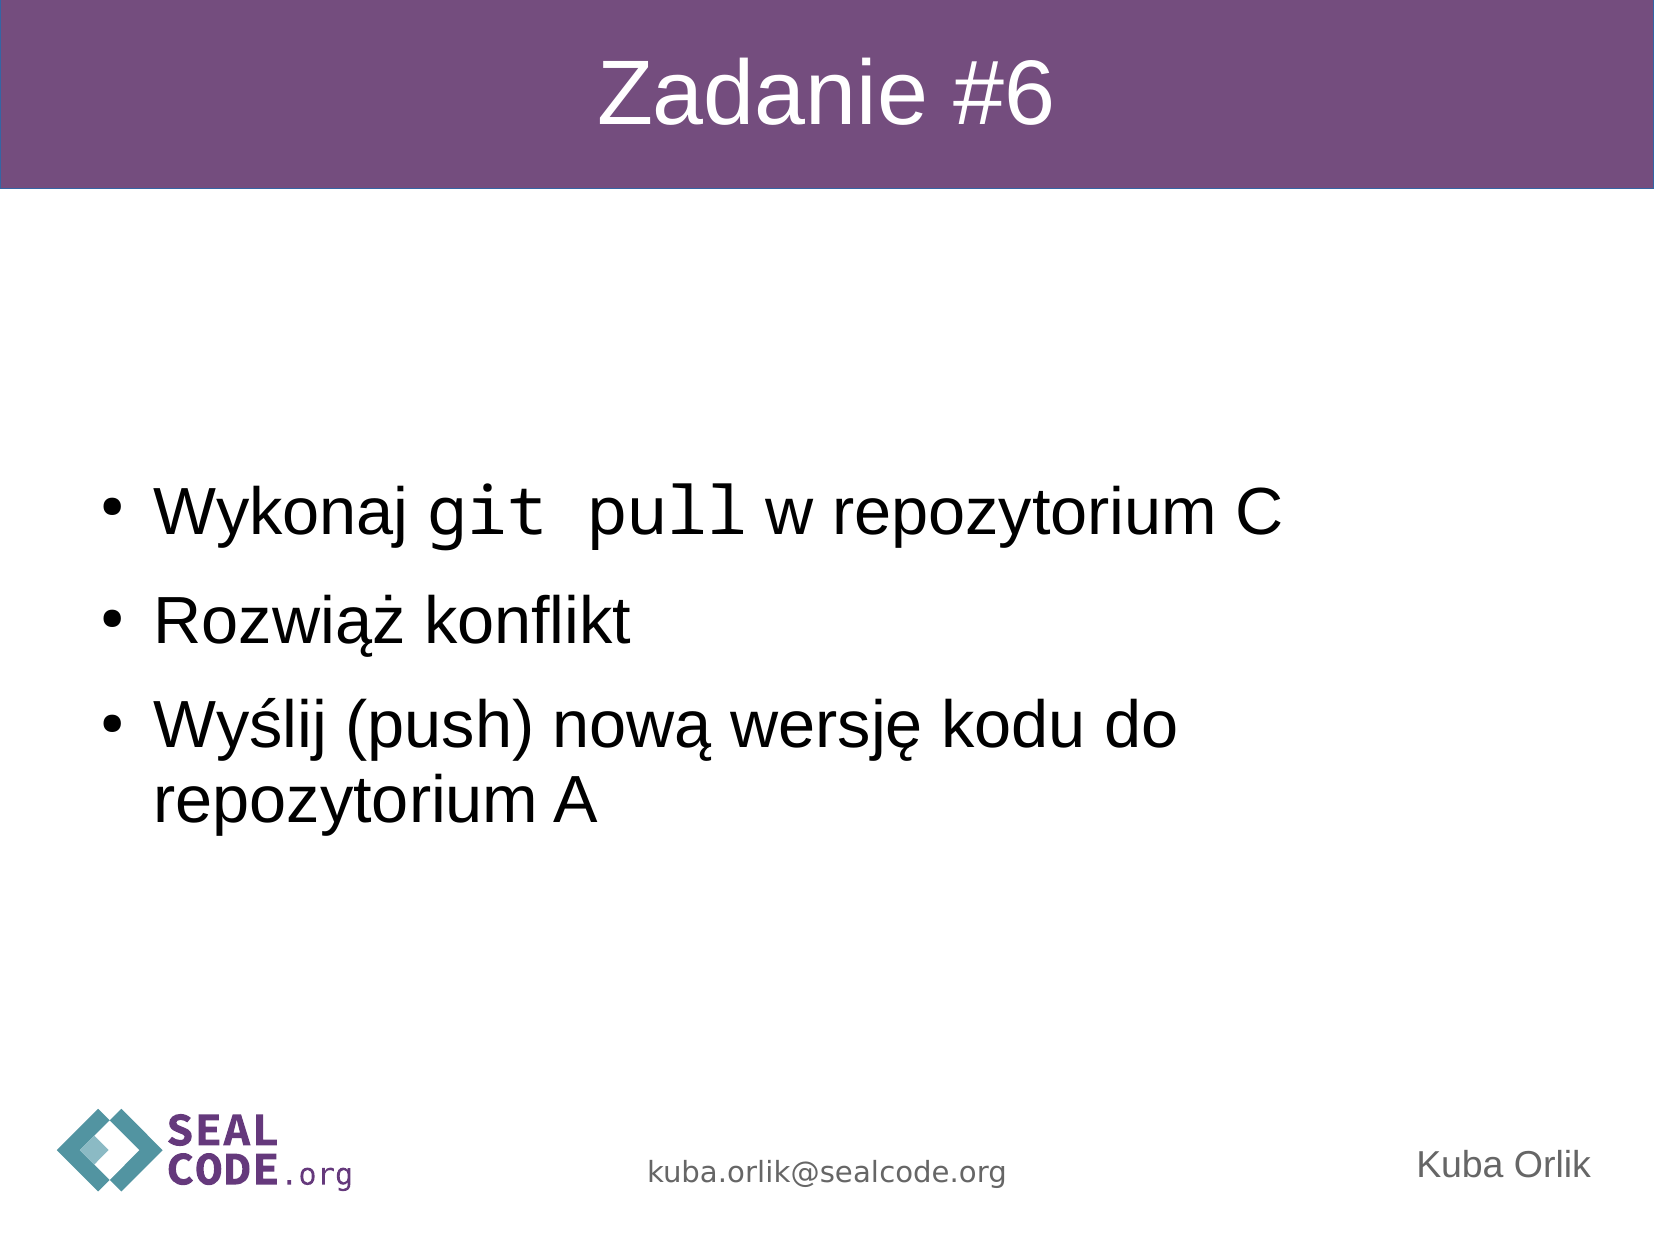

# Zadanie #6
Wykonaj git pull w repozytorium C
Rozwiąż konflikt
Wyślij (push) nową wersję kodu do repozytorium A